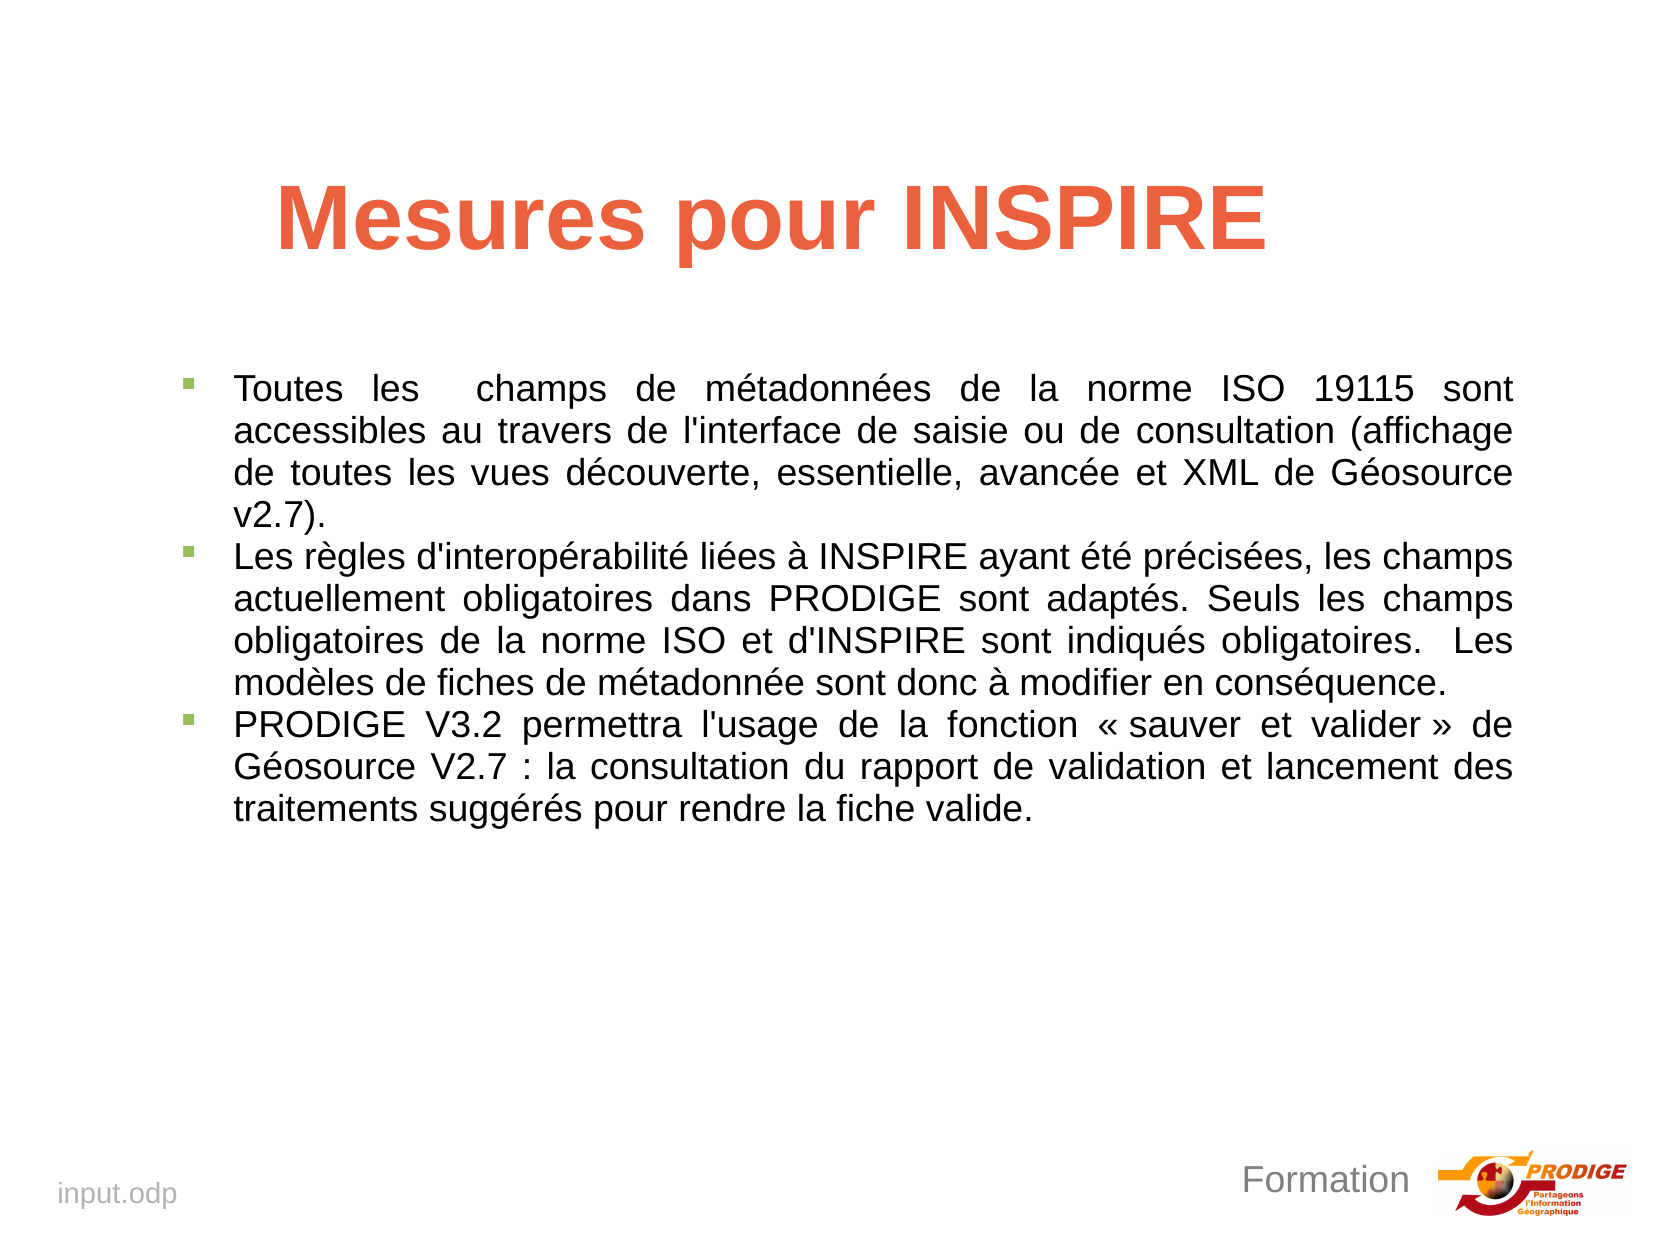

# Mesures pour INSPIRE
Toutes les champs de métadonnées de la norme ISO 19115 sont accessibles au travers de l'interface de saisie ou de consultation (affichage de toutes les vues découverte, essentielle, avancée et XML de Géosource v2.7).
Les règles d'interopérabilité liées à INSPIRE ayant été précisées, les champs actuellement obligatoires dans PRODIGE sont adaptés. Seuls les champs obligatoires de la norme ISO et d'INSPIRE sont indiqués obligatoires. Les modèles de fiches de métadonnée sont donc à modifier en conséquence.
PRODIGE V3.2 permettra l'usage de la fonction « sauver et valider » de Géosource V2.7 : la consultation du rapport de validation et lancement des traitements suggérés pour rendre la fiche valide.